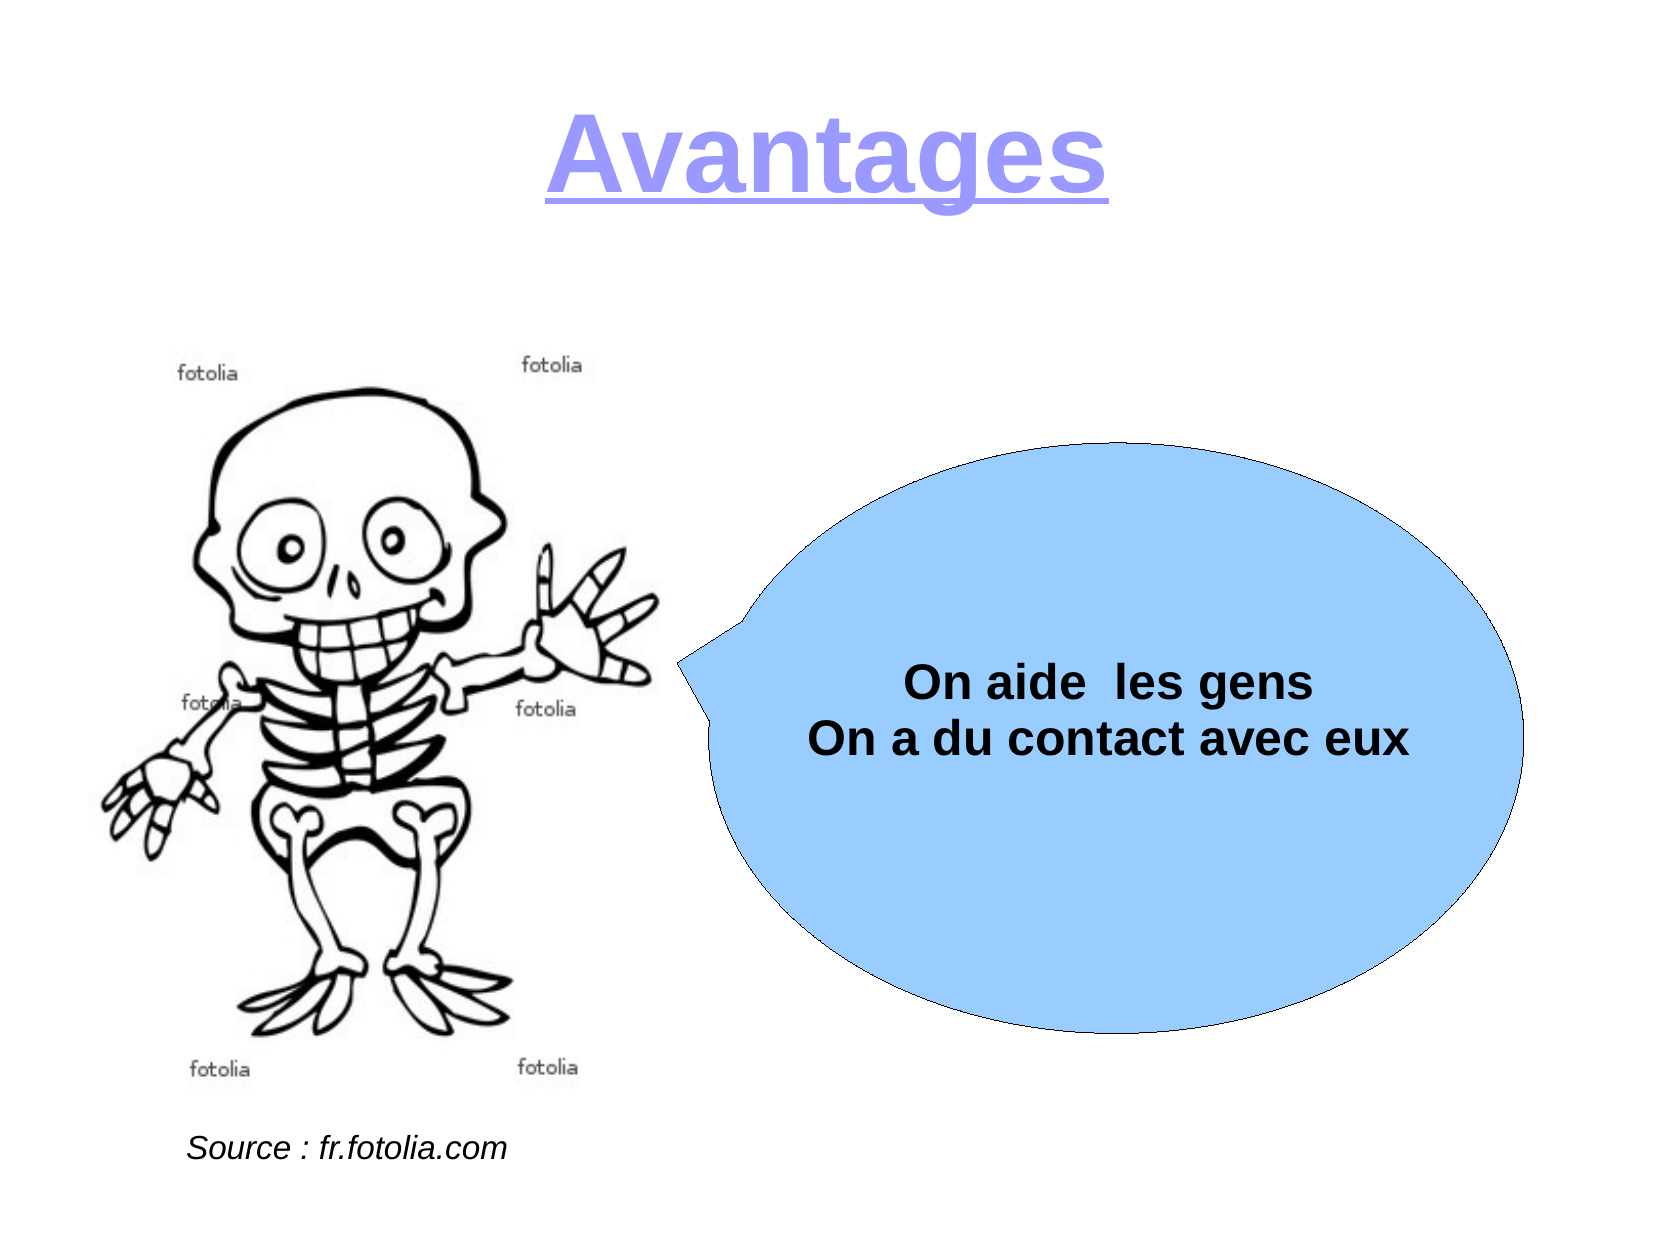

# Avantages
On aide les gens
On a du contact avec eux
Source : fr.fotolia.com